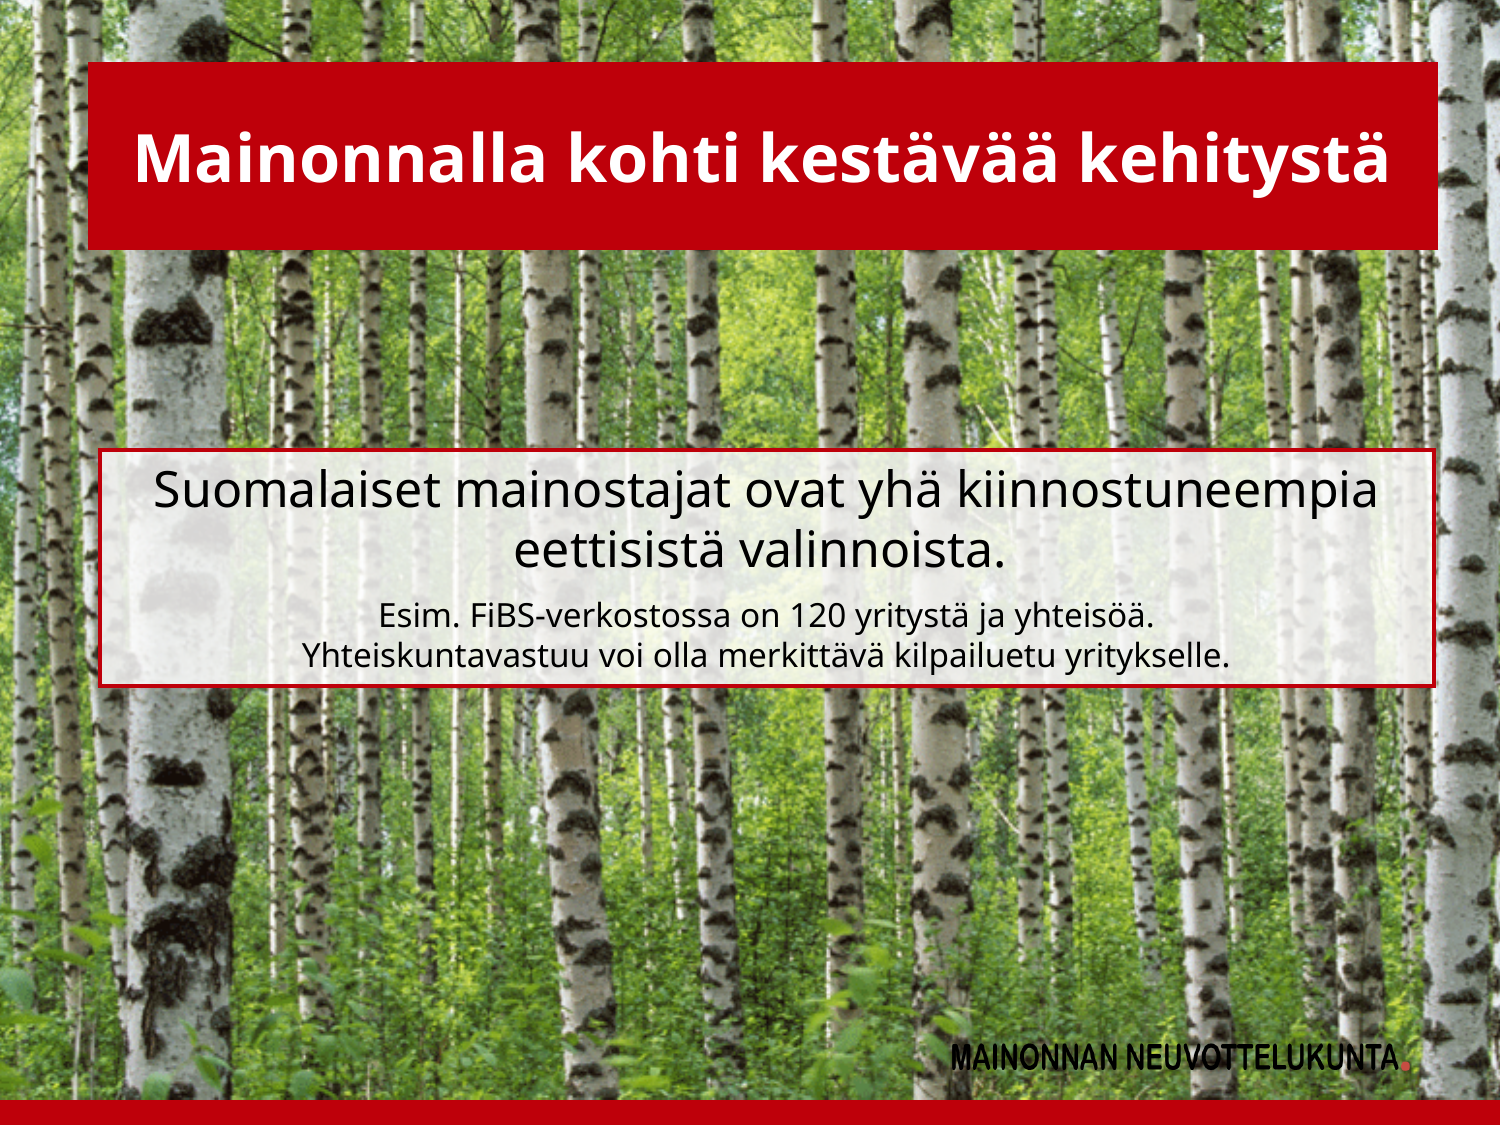

Mainonnalla kohti kestävää kehitystä
Suomalaiset mainostajat ovat yhä kiinnostuneempia eettisistä valinnoista.
Esim. FiBS-verkostossa on 120 yritystä ja yhteisöä.
Yhteiskuntavastuu voi olla merkittävä kilpailuetu yritykselle.